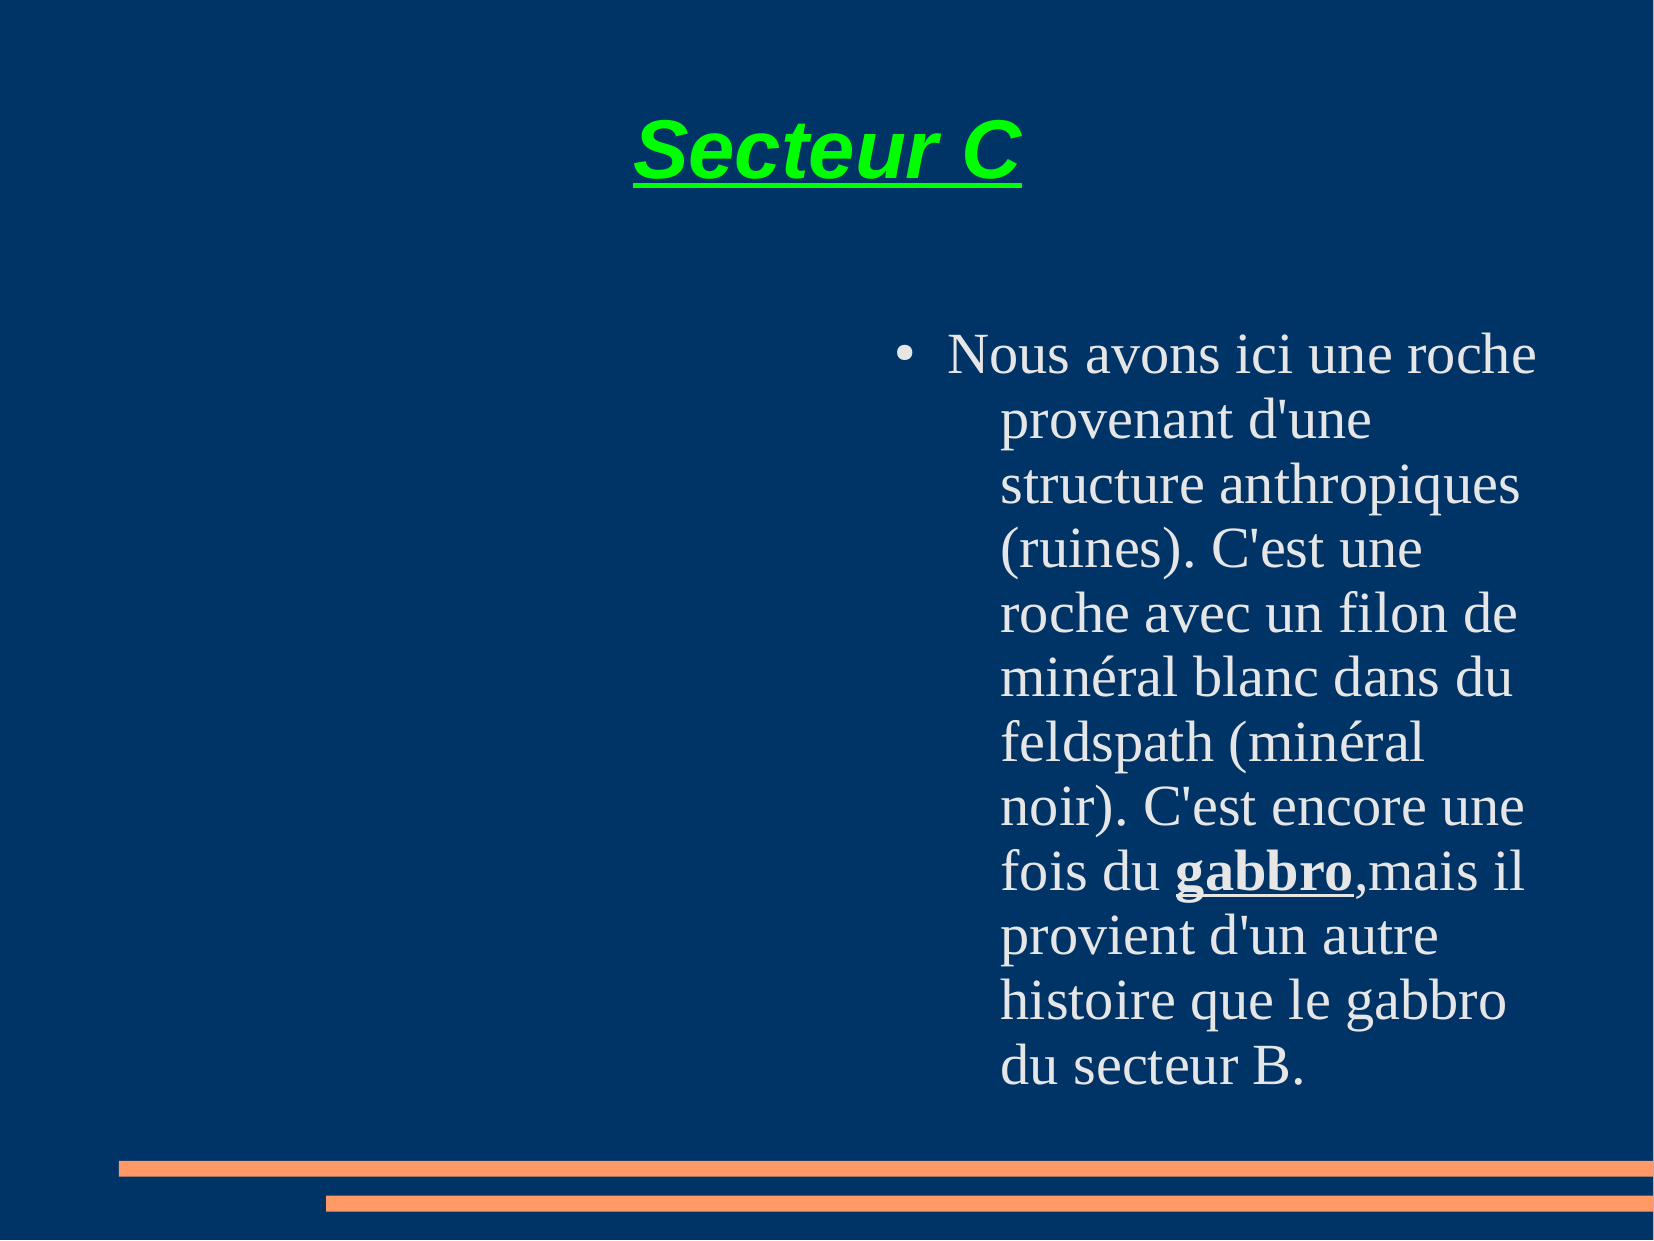

# Secteur C
Nous avons ici une roche provenant d'une structure anthropiques (ruines). C'est une roche avec un filon de minéral blanc dans du feldspath (minéral noir). C'est encore une fois du gabbro,mais il provient d'un autre histoire que le gabbro du secteur B.